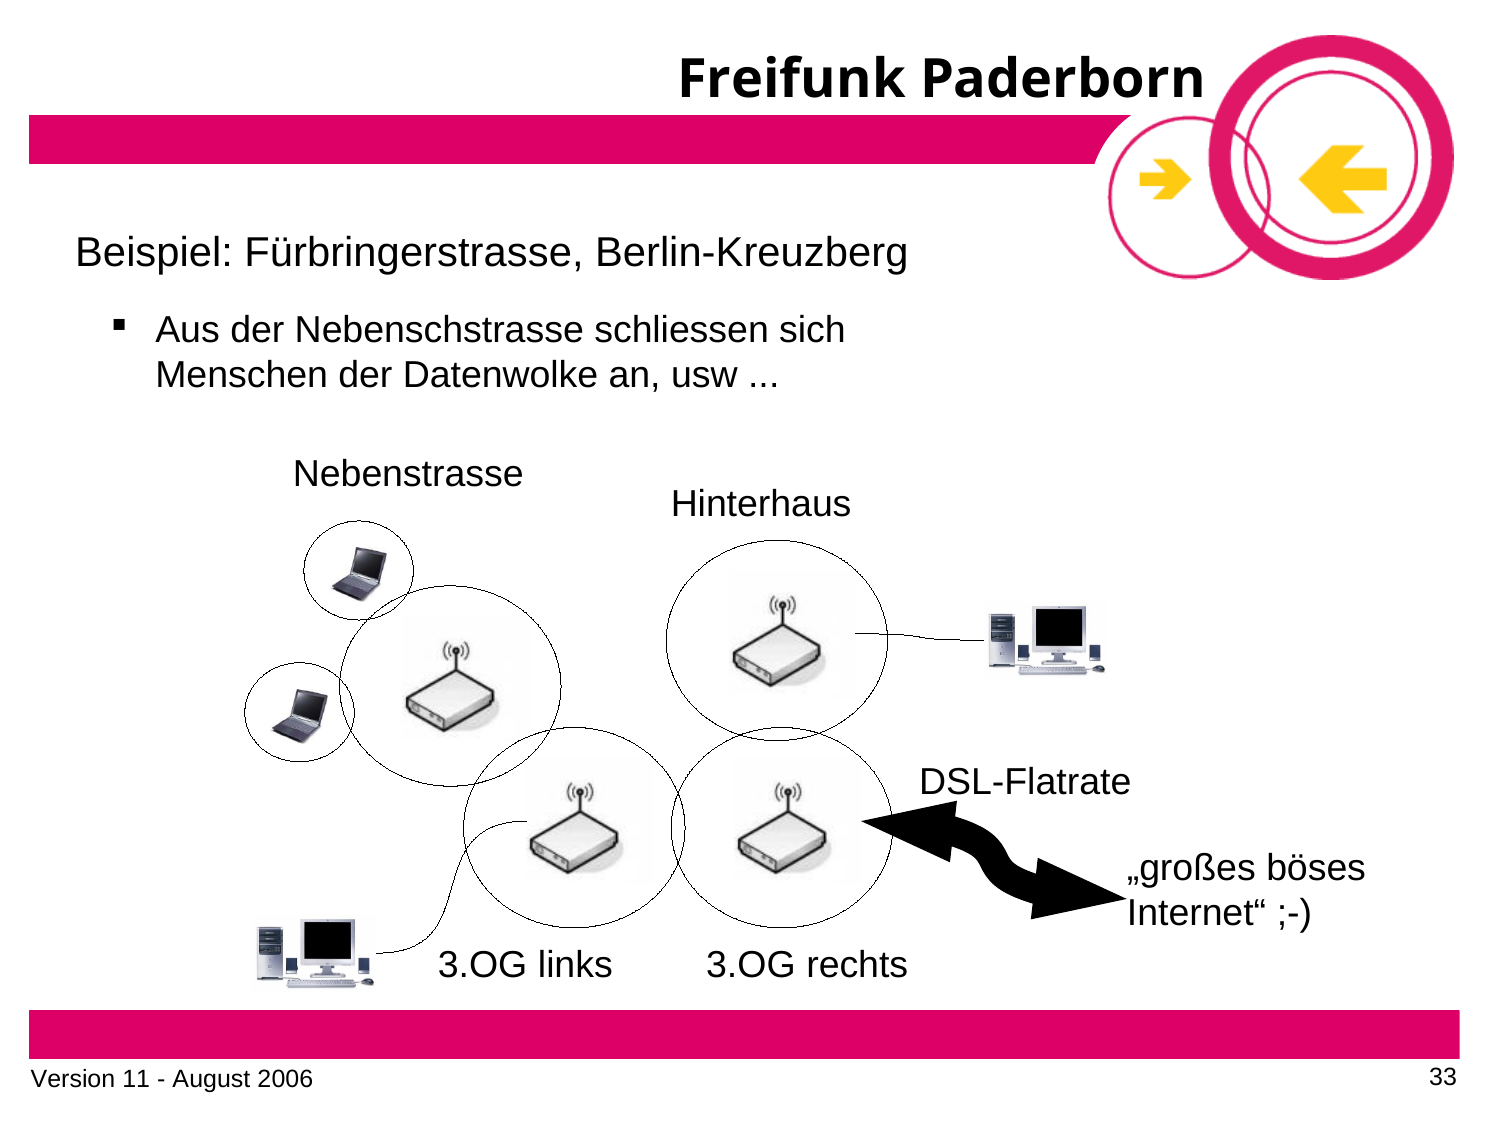

Beispiel: Fürbringerstrasse, Berlin-Kreuzberg
Aus der Nebenschstrasse schliessen sich Menschen der Datenwolke an, usw ...
Nebenstrasse
Hinterhaus
DSL-Flatrate
„großes böses
Internet“ ;-)
3.OG links
3.OG rechts
33
Version 11 - August 2006